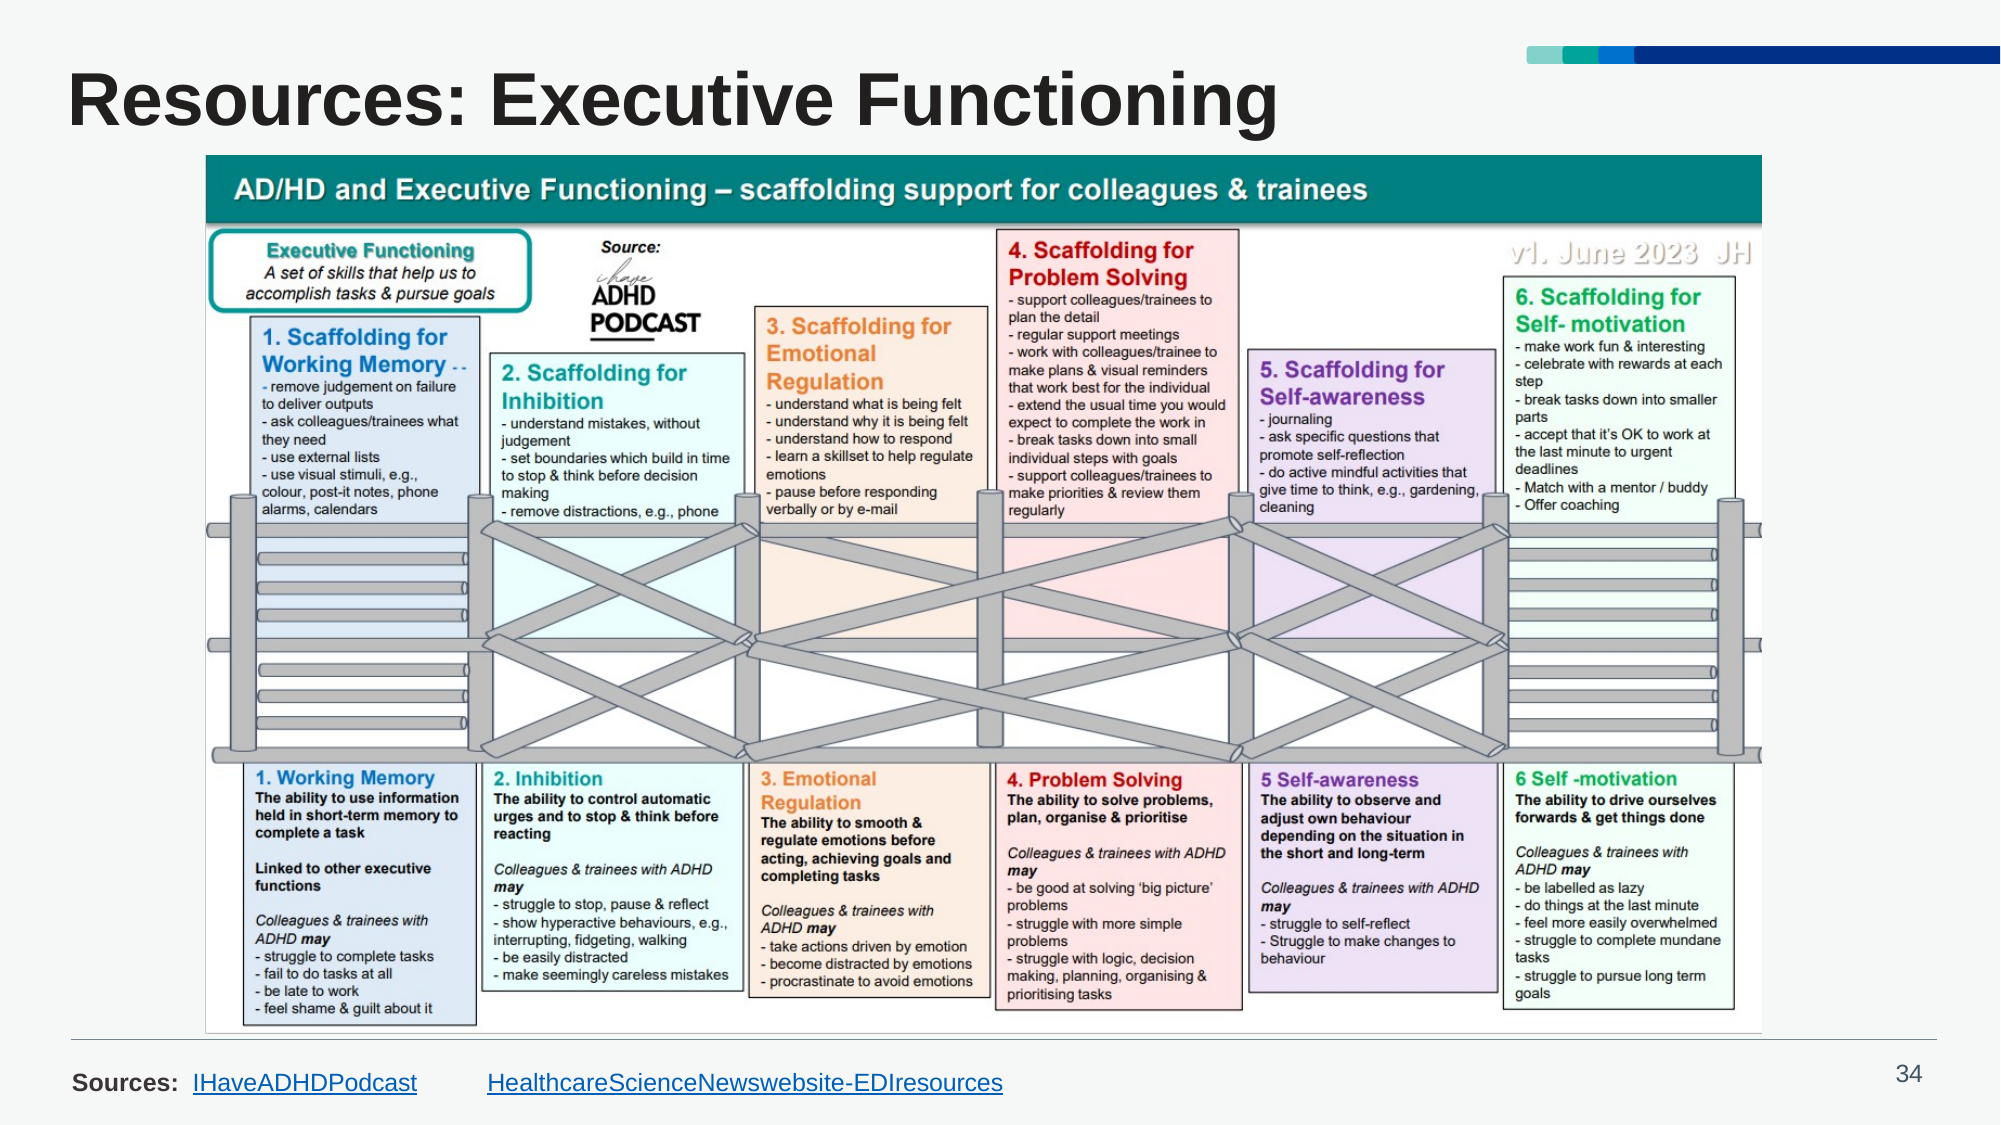

# Resources: Executive Functioning
23
Sources: IHaveADHDPodcast
HealthcareScienceNewswebsite-EDIresources